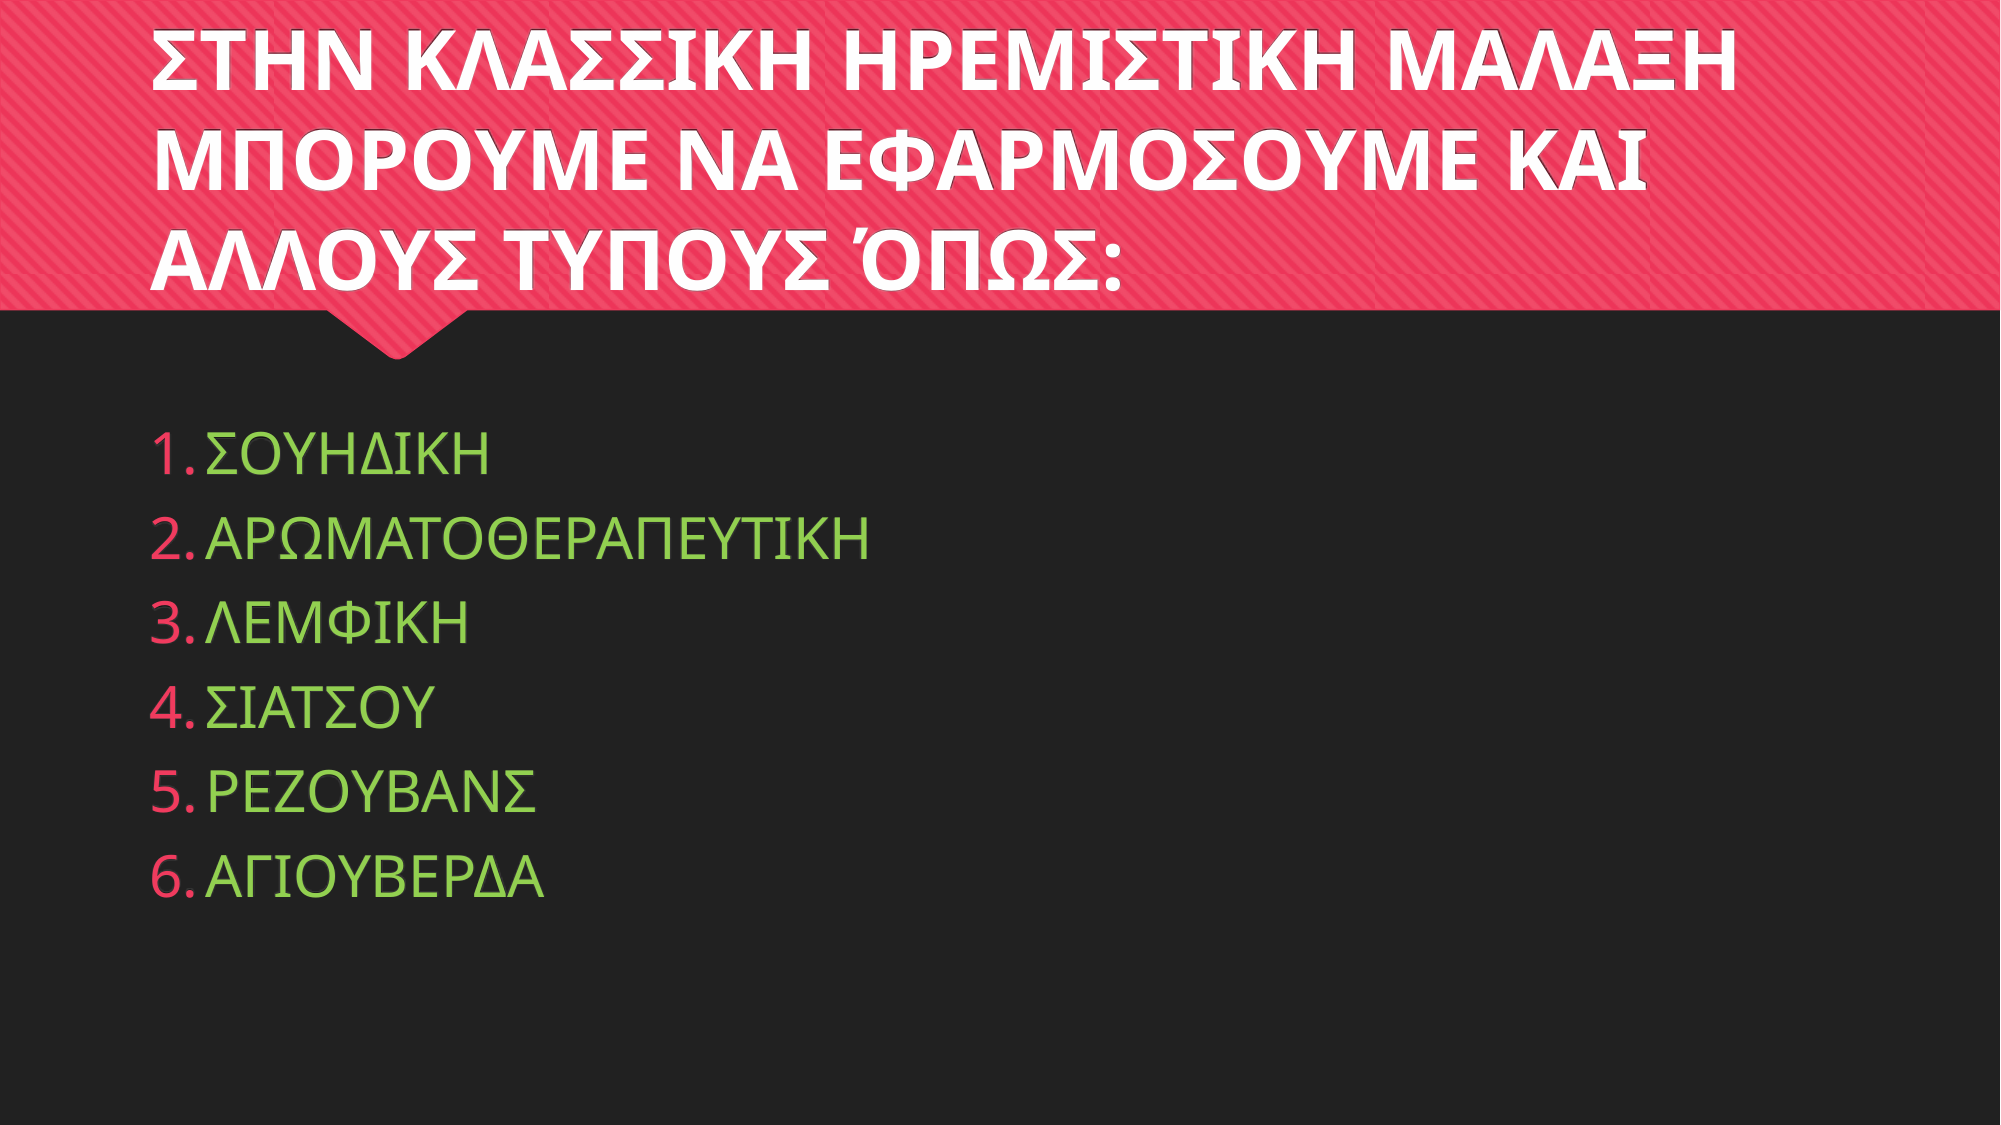

# ΣΤΗΝ ΚΛΑΣΣΙΚΗ ΗΡΕΜΙΣΤΙΚΗ ΜΑΛΑΞΗ ΜΠΟΡΟΥΜΕ ΝΑ ΕΦΑΡΜΟΣΟΥΜΕ ΚΑΙ ΑΛΛΟΥΣ ΤΥΠΟΥΣ ΌΠΩΣ:
ΣΟΥΗΔΙΚΗ
ΑΡΩΜΑΤΟΘΕΡΑΠΕΥΤΙΚΗ
ΛΕΜΦΙΚΗ
ΣΙΑΤΣΟΥ
ΡΕΖΟΥΒΑΝΣ
ΑΓΙΟΥΒΕΡΔΑ